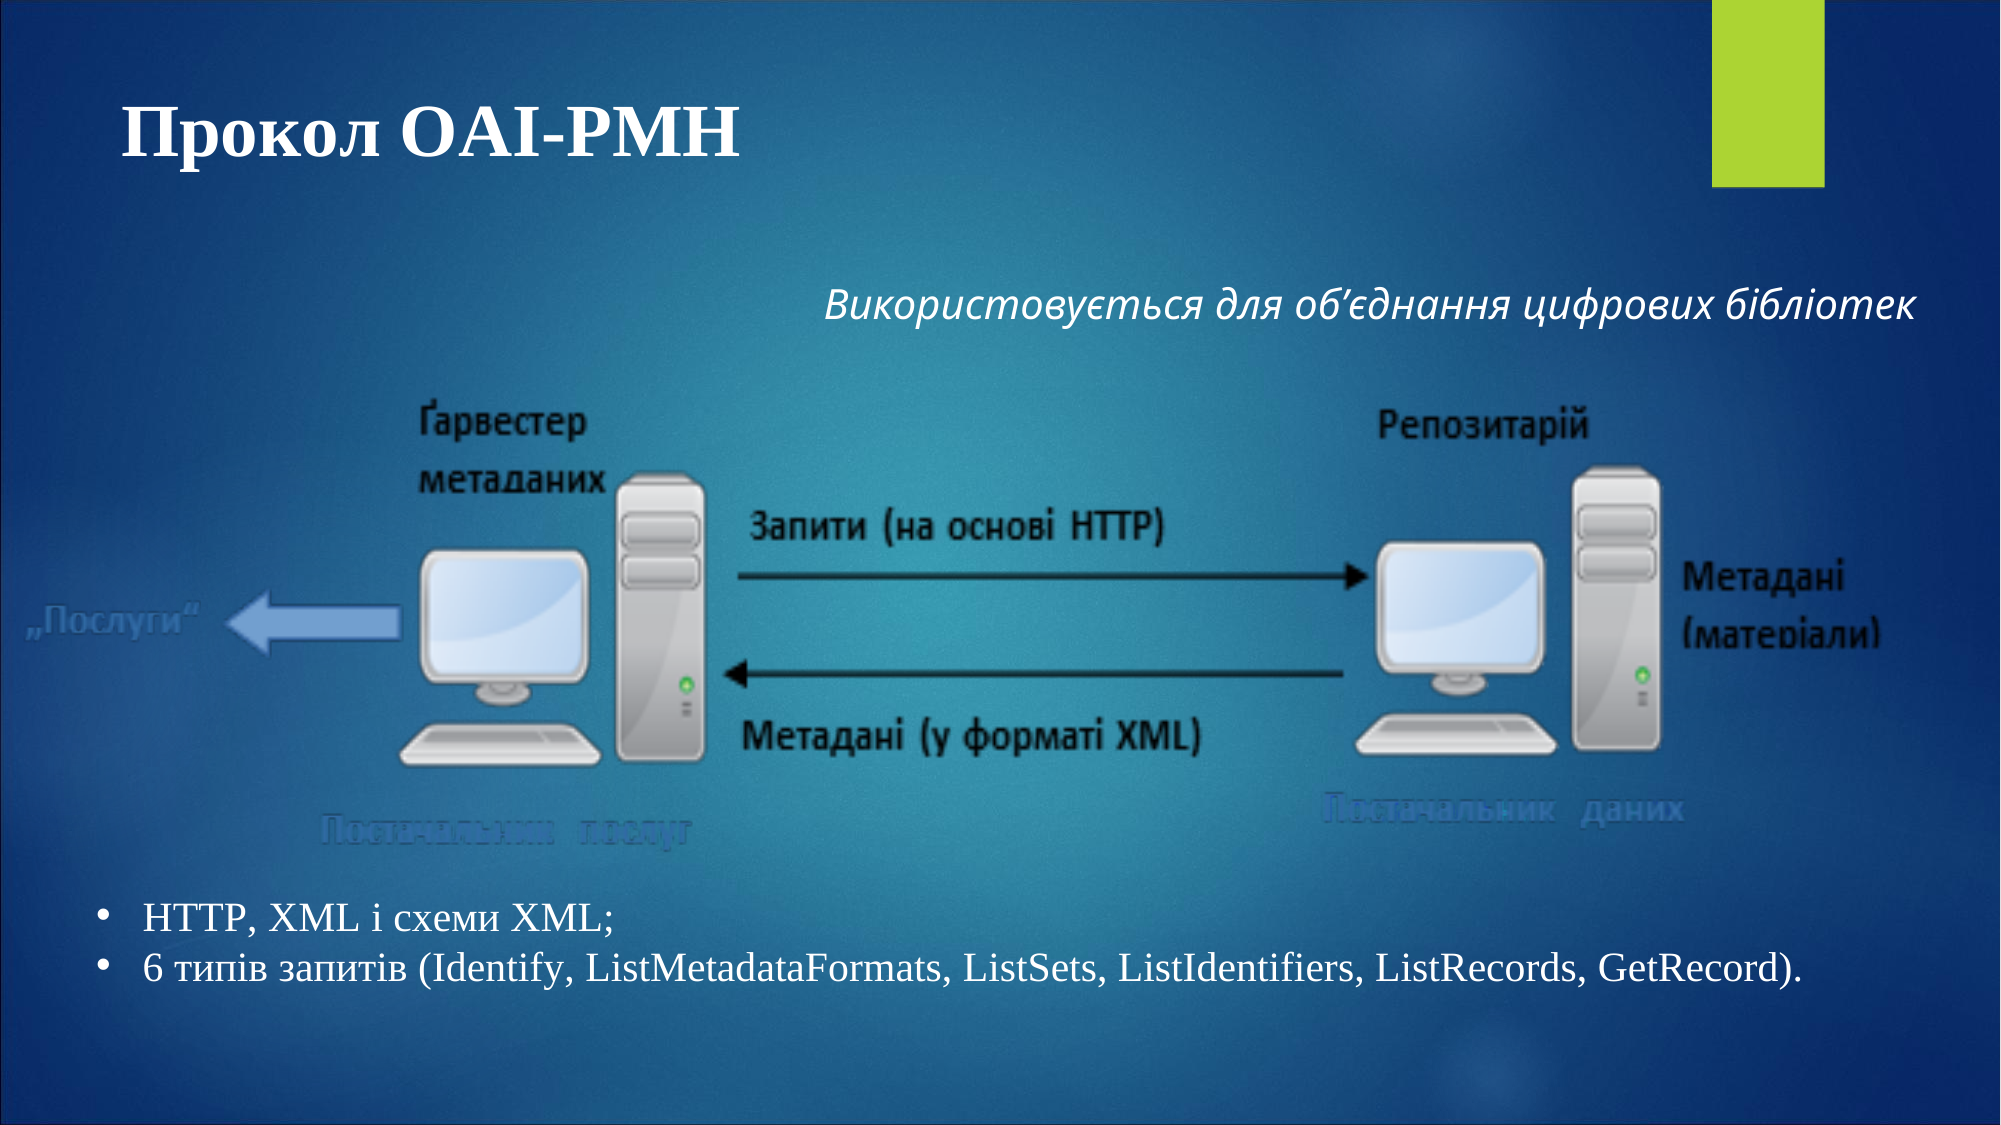

# Прокол OAI-PMH
Використовується для об’єднання цифрових бібліотек
HTTP, XML і схеми XML;
6 типів запитів (Identify, ListMetadataFormats, ListSets, ListIdentifiers, ListRecords, GetRecord).